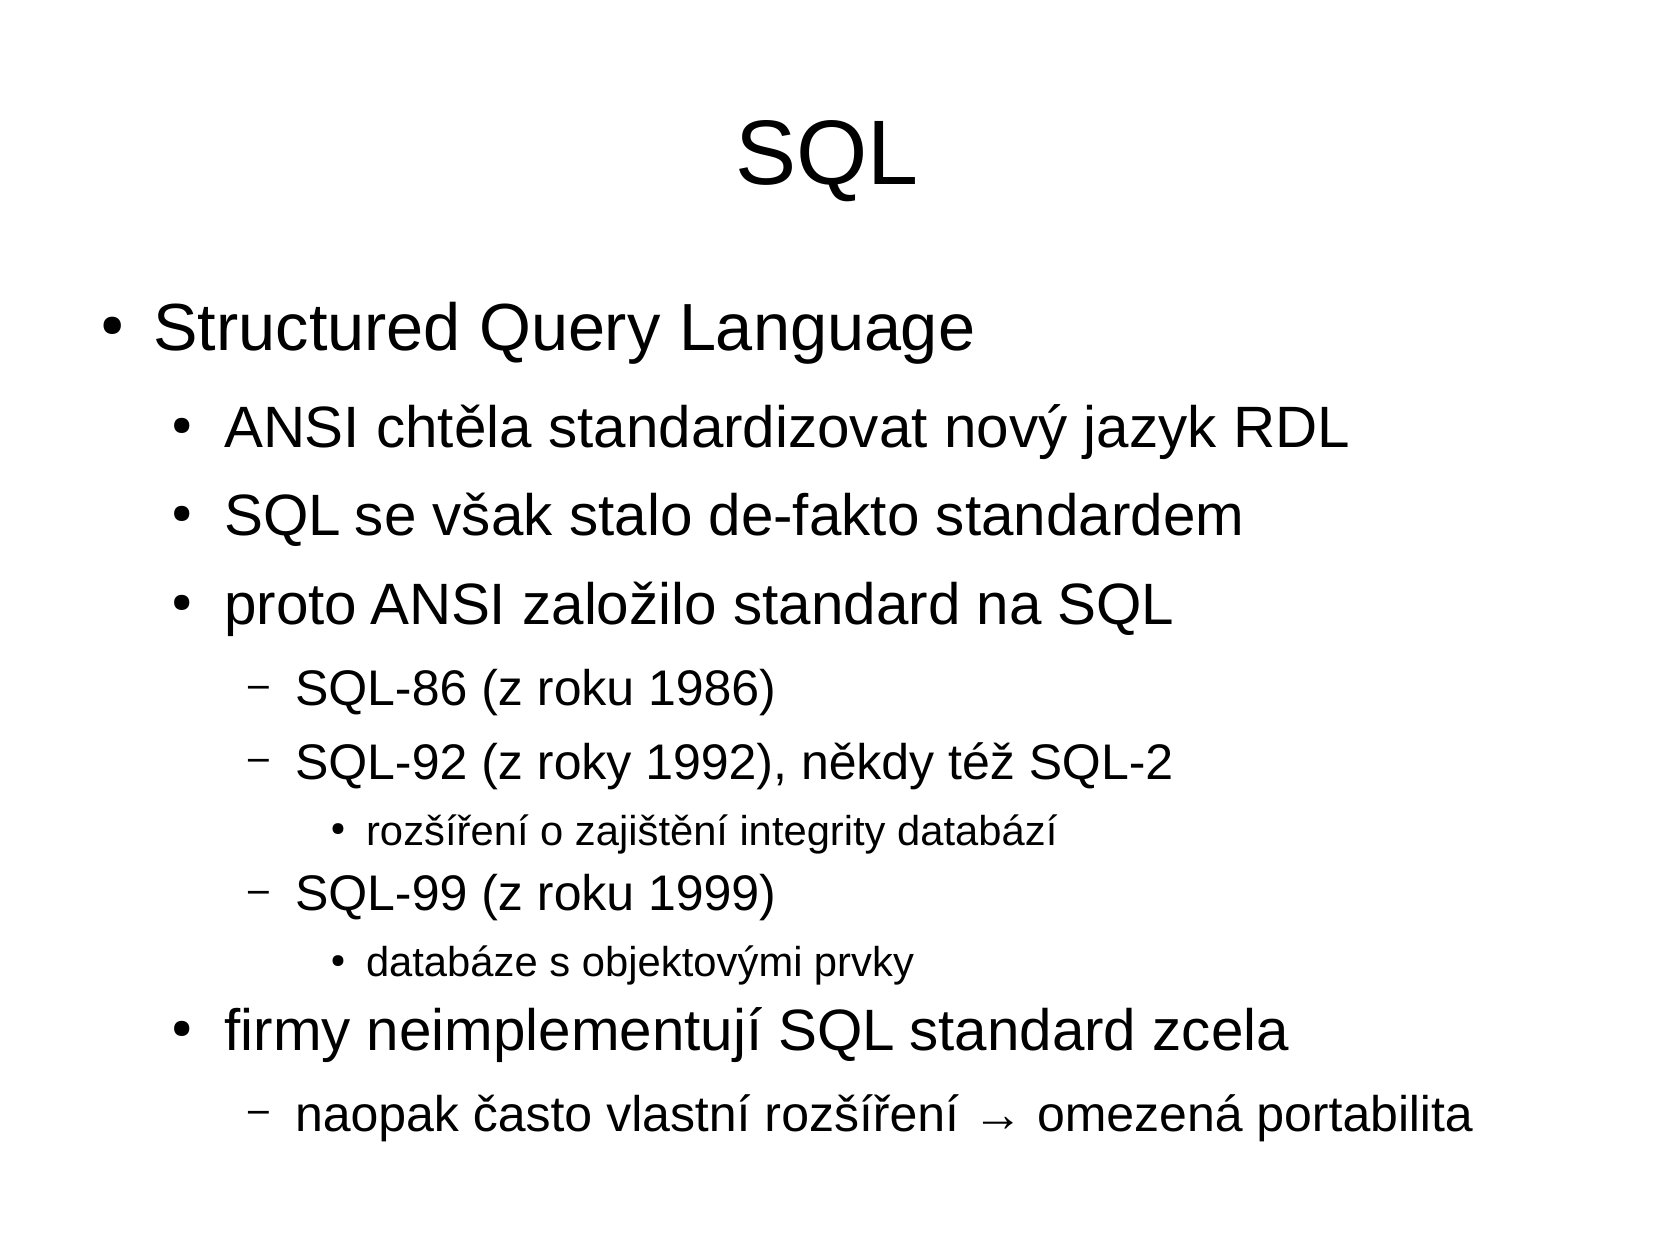

# SQL
Structured Query Language
ANSI chtěla standardizovat nový jazyk RDL
SQL se však stalo de-fakto standardem
proto ANSI založilo standard na SQL
SQL-86 (z roku 1986)
SQL-92 (z roky 1992), někdy též SQL-2
rozšíření o zajištění integrity databází
SQL-99 (z roku 1999)
databáze s objektovými prvky
firmy neimplementují SQL standard zcela
naopak často vlastní rozšíření → omezená portabilita